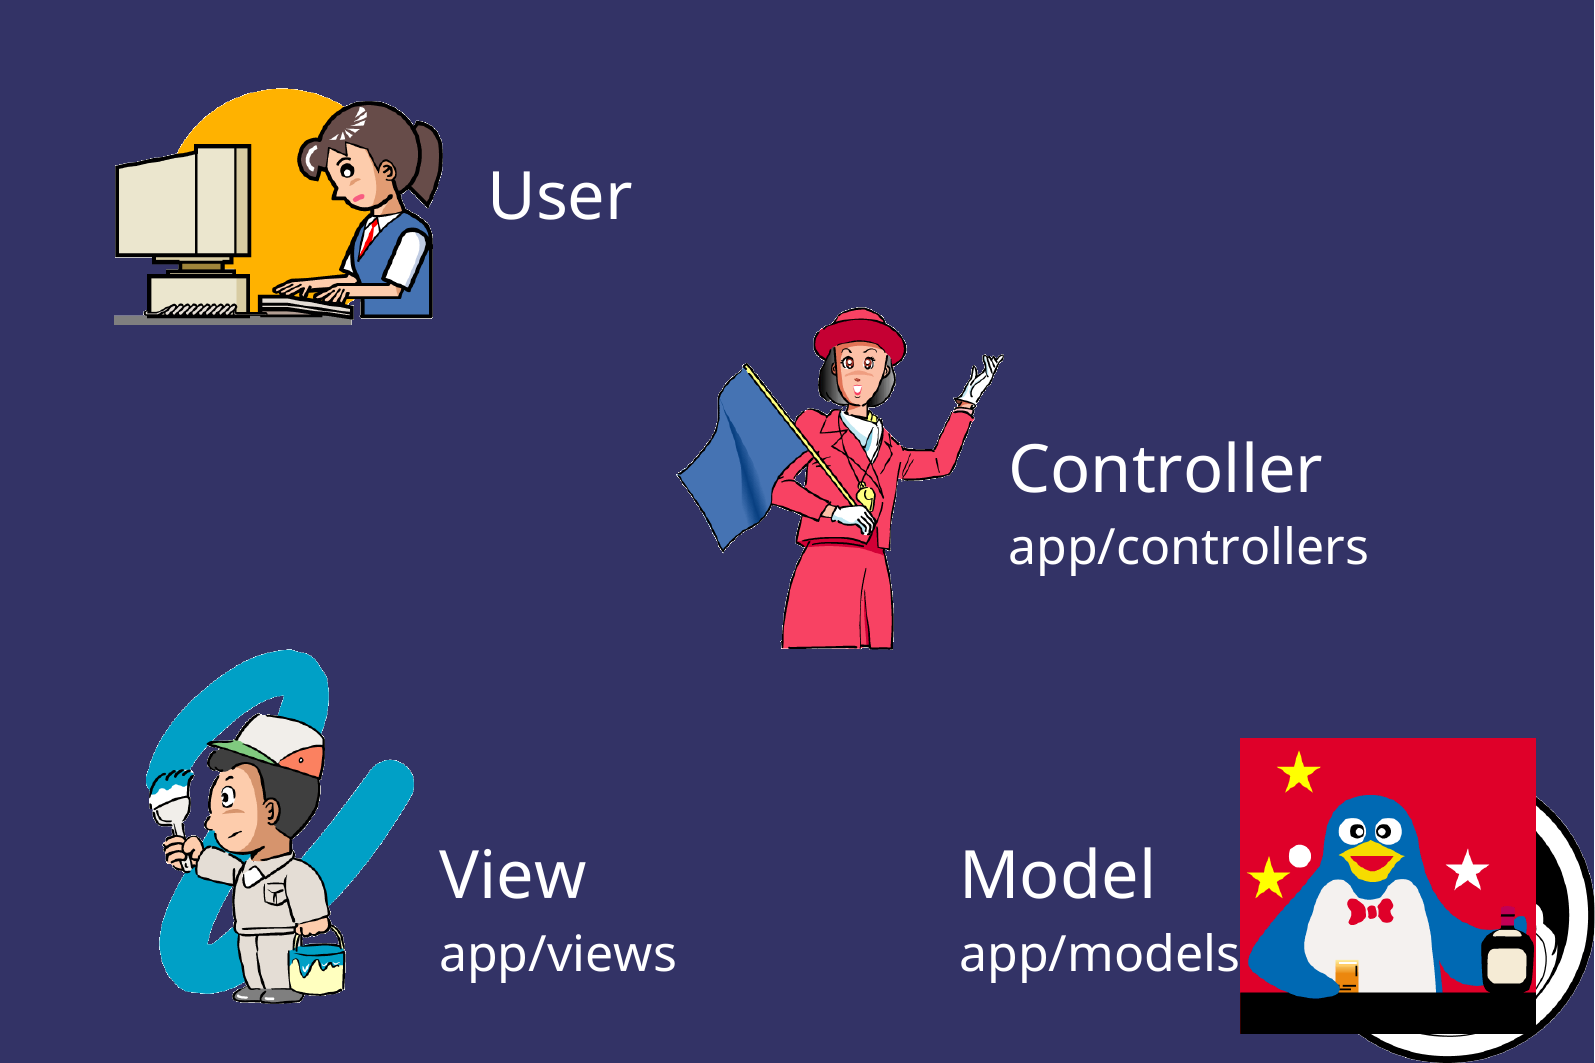

User
Controller
app/controllers
View
app/views
Model
app/models